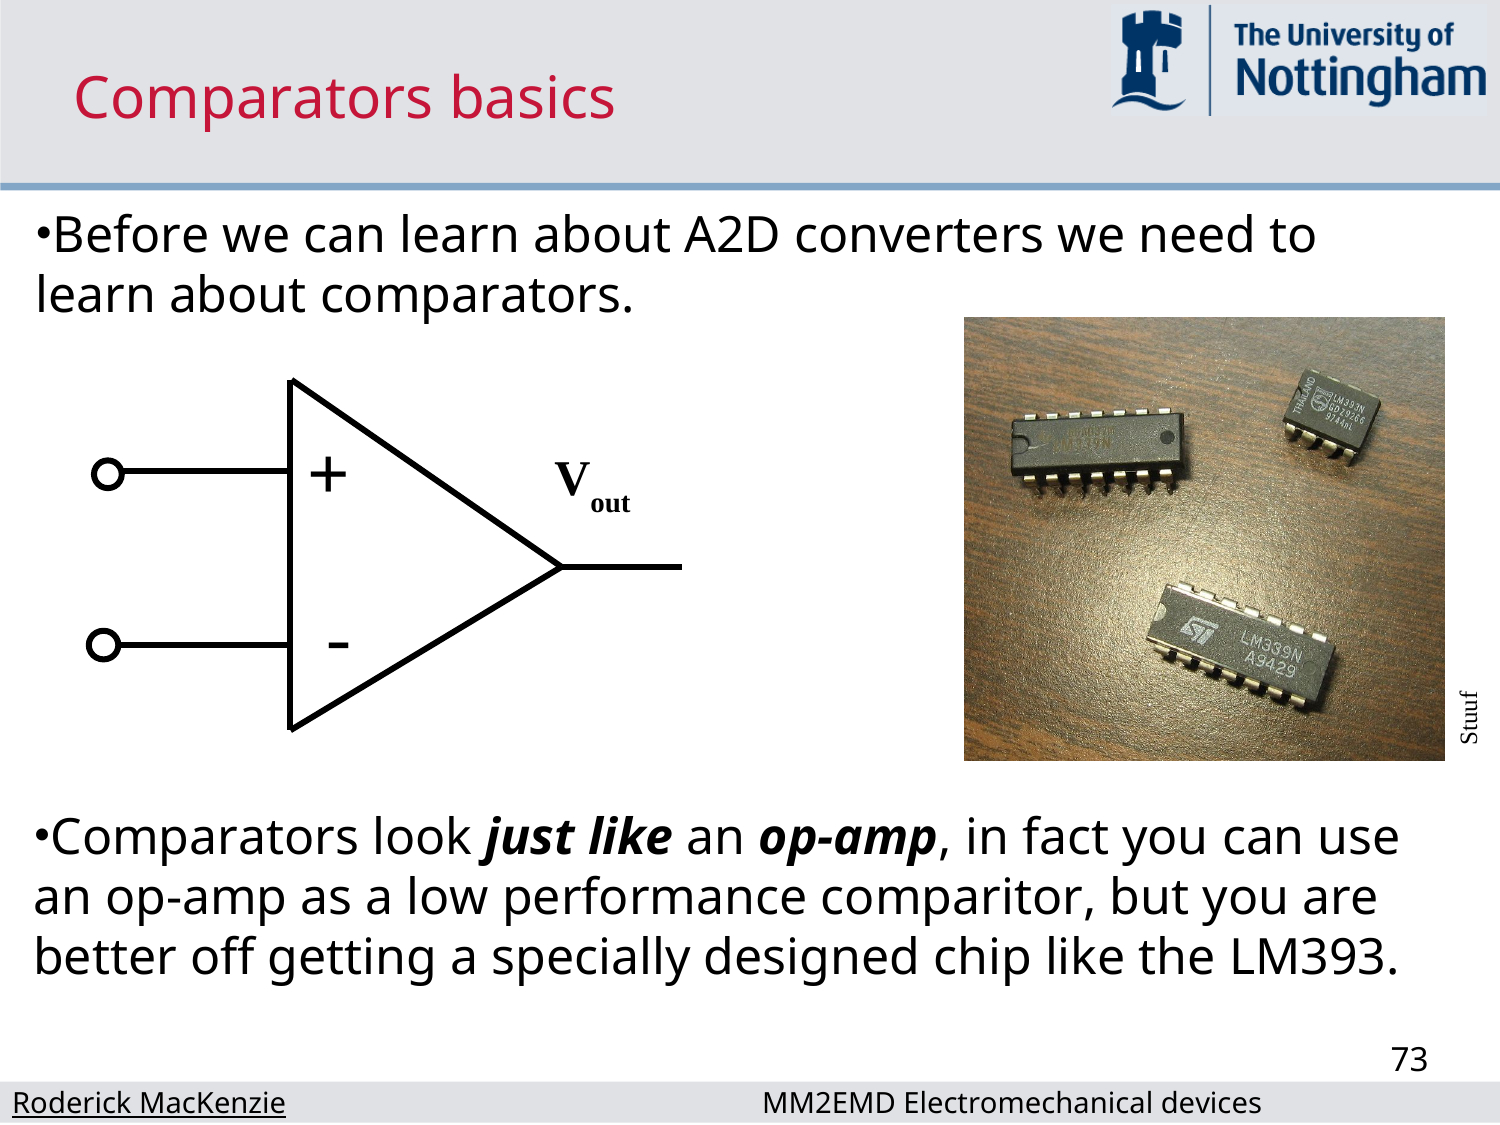

# Comparators basics
Before we can learn about A2D converters we need to learn about comparators.
+
Vout
-
Stuuf
Comparators look just like an op-amp, in fact you can use an op-amp as a low performance comparitor, but you are better off getting a specially designed chip like the LM393.